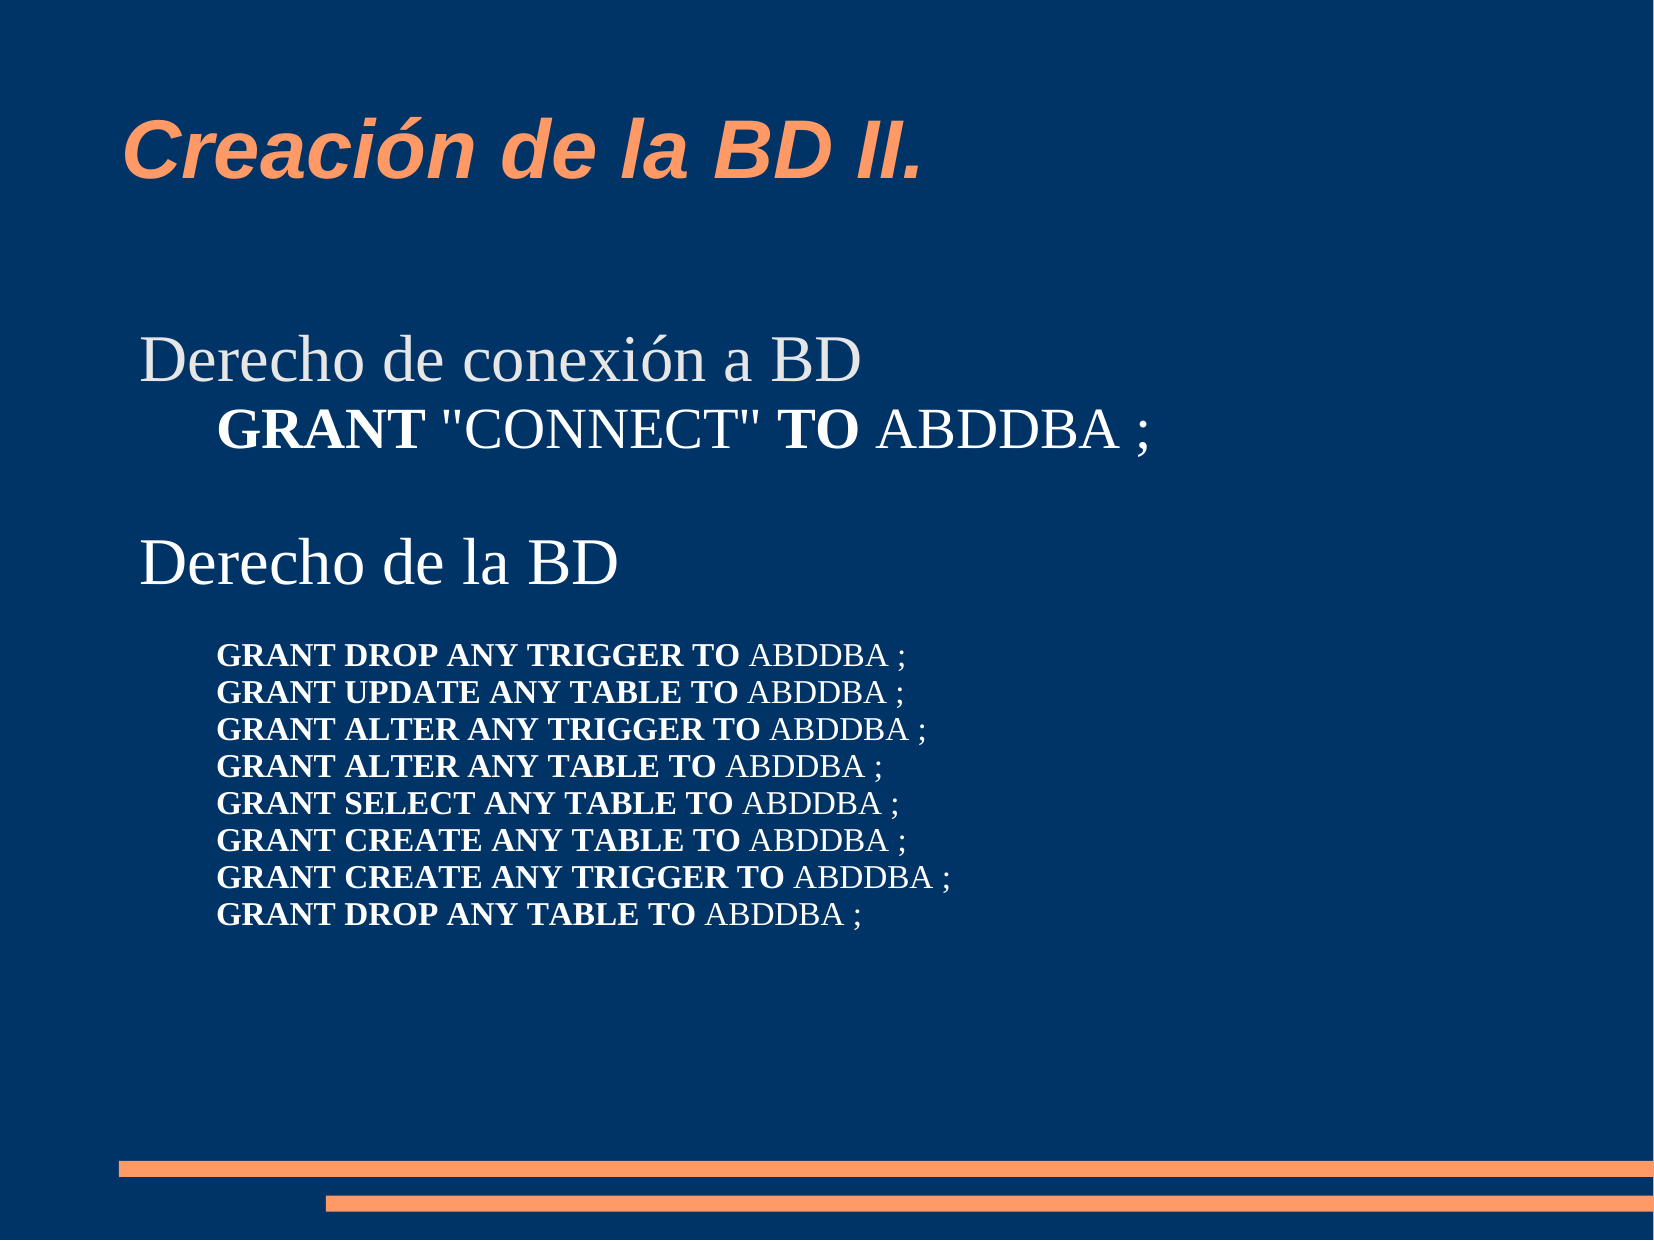

# Creación de la BD II.
Derecho de conexión a BD
GRANT "CONNECT" TO ABDDBA ;
Derecho de la BD
GRANT DROP ANY TRIGGER TO ABDDBA ;
GRANT UPDATE ANY TABLE TO ABDDBA ;
GRANT ALTER ANY TRIGGER TO ABDDBA ;
GRANT ALTER ANY TABLE TO ABDDBA ;
GRANT SELECT ANY TABLE TO ABDDBA ;
GRANT CREATE ANY TABLE TO ABDDBA ;
GRANT CREATE ANY TRIGGER TO ABDDBA ;
GRANT DROP ANY TABLE TO ABDDBA ;